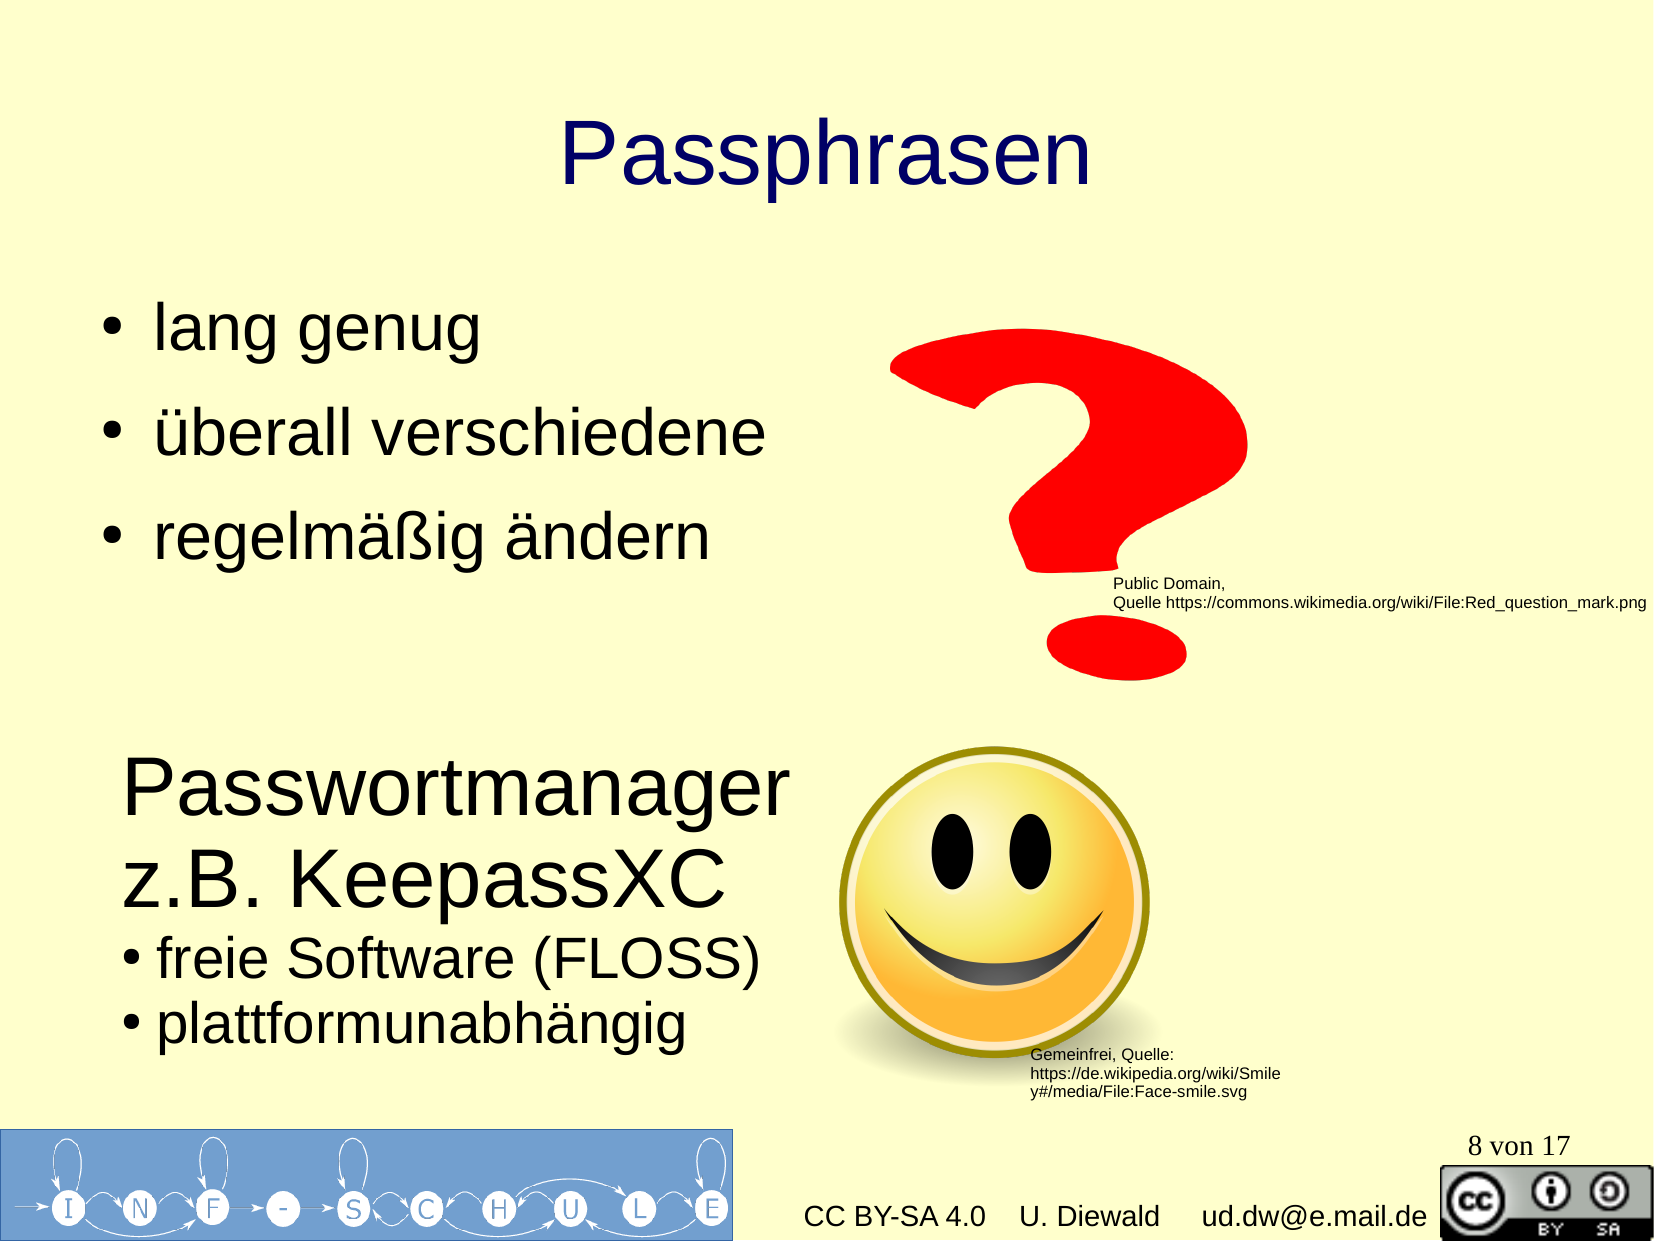

# Passphrasen
lang genug
überall verschiedene
regelmäßig ändern
Public Domain,
Quelle https://commons.wikimedia.org/wiki/File:Red_question_mark.png
Passwortmanager
z.B. KeepassXC
freie Software (FLOSS)
plattformunabhängig
Gemeinfrei, Quelle: https://de.wikipedia.org/wiki/Smiley#/media/File:Face-smile.svg
8